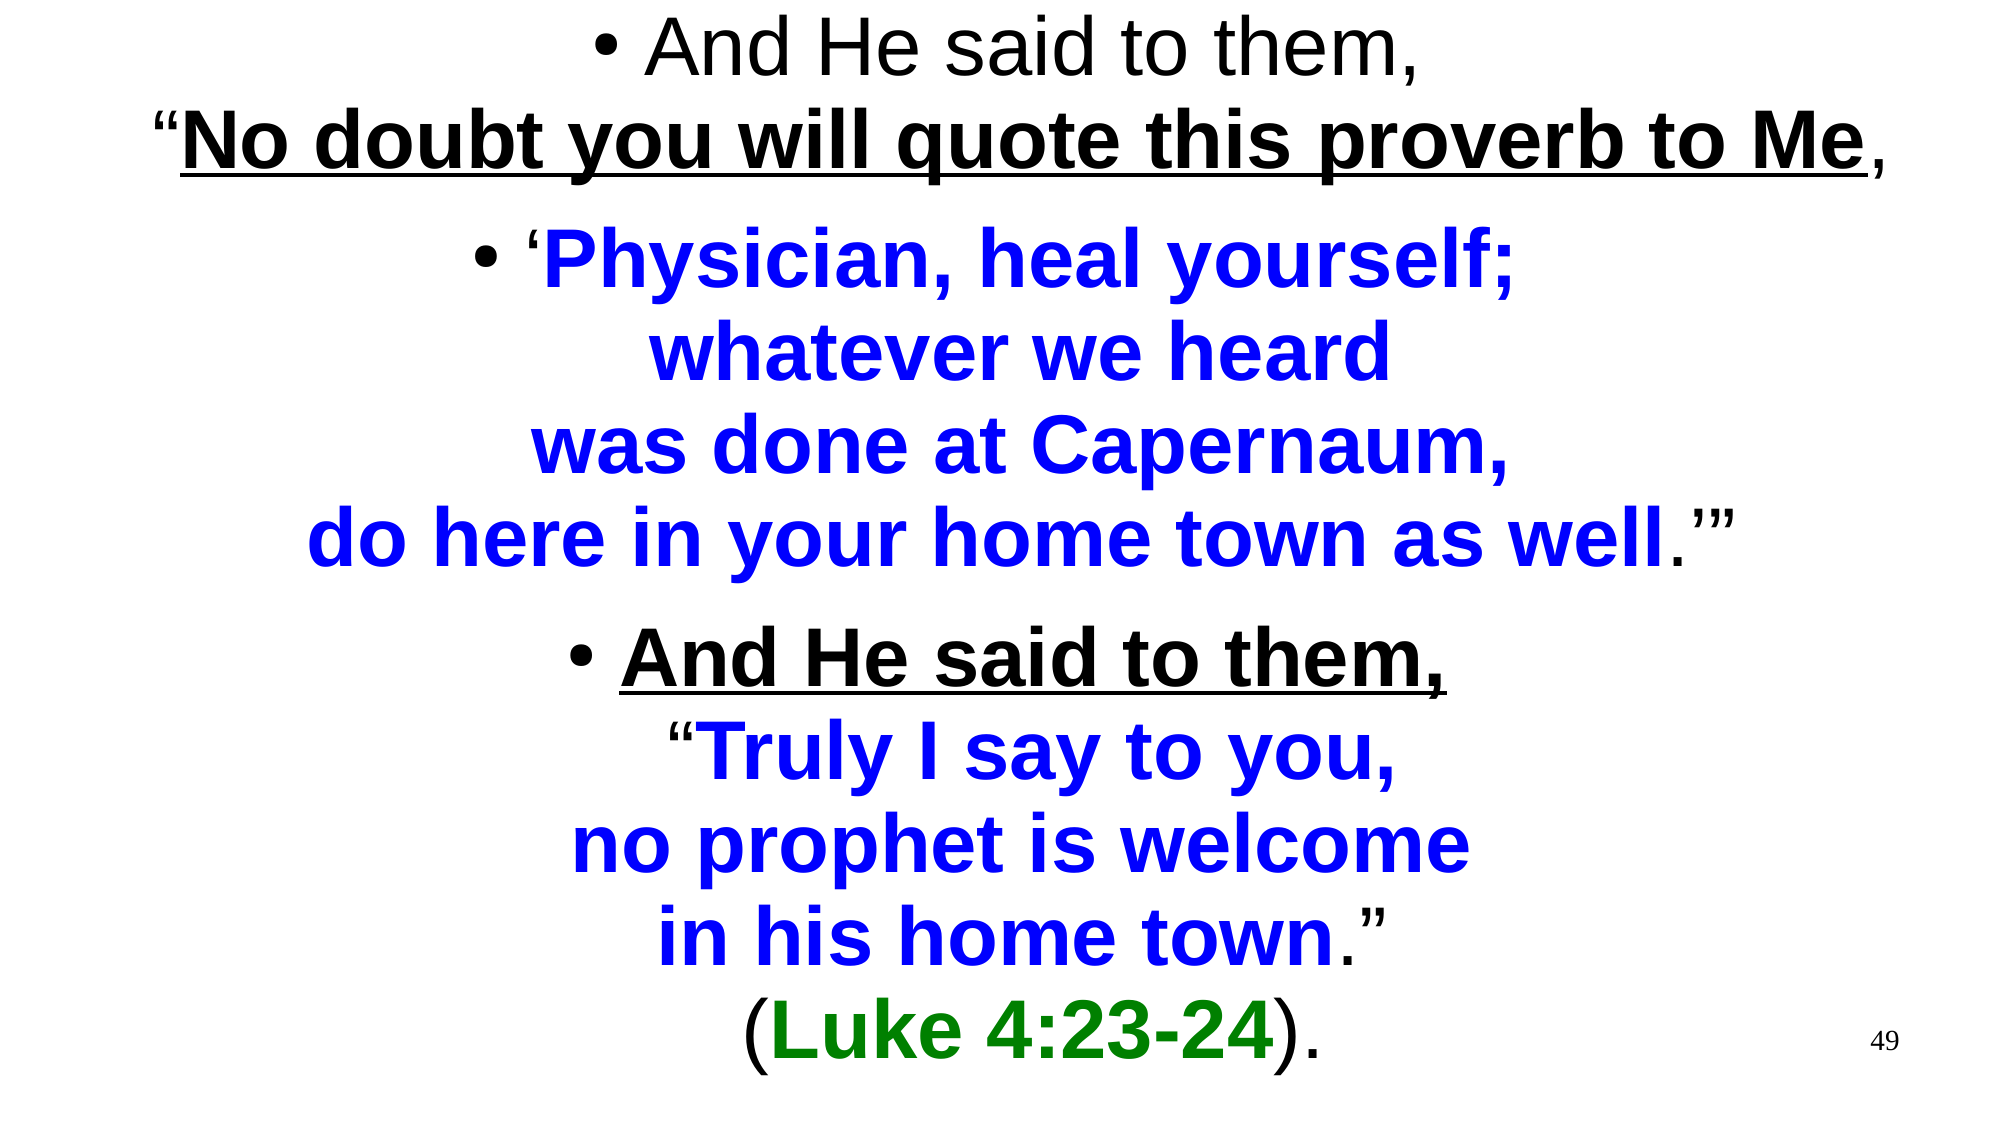

# And He said to them, “No doubt you will quote this proverb to Me,
‘Physician, heal yourself;
whatever we heard
was done at Capernaum,
do here in your home town as well.’”
And He said to them,
 “Truly I say to you,
no prophet is welcome
in his home town.”
(Luke 4:23-24).
49